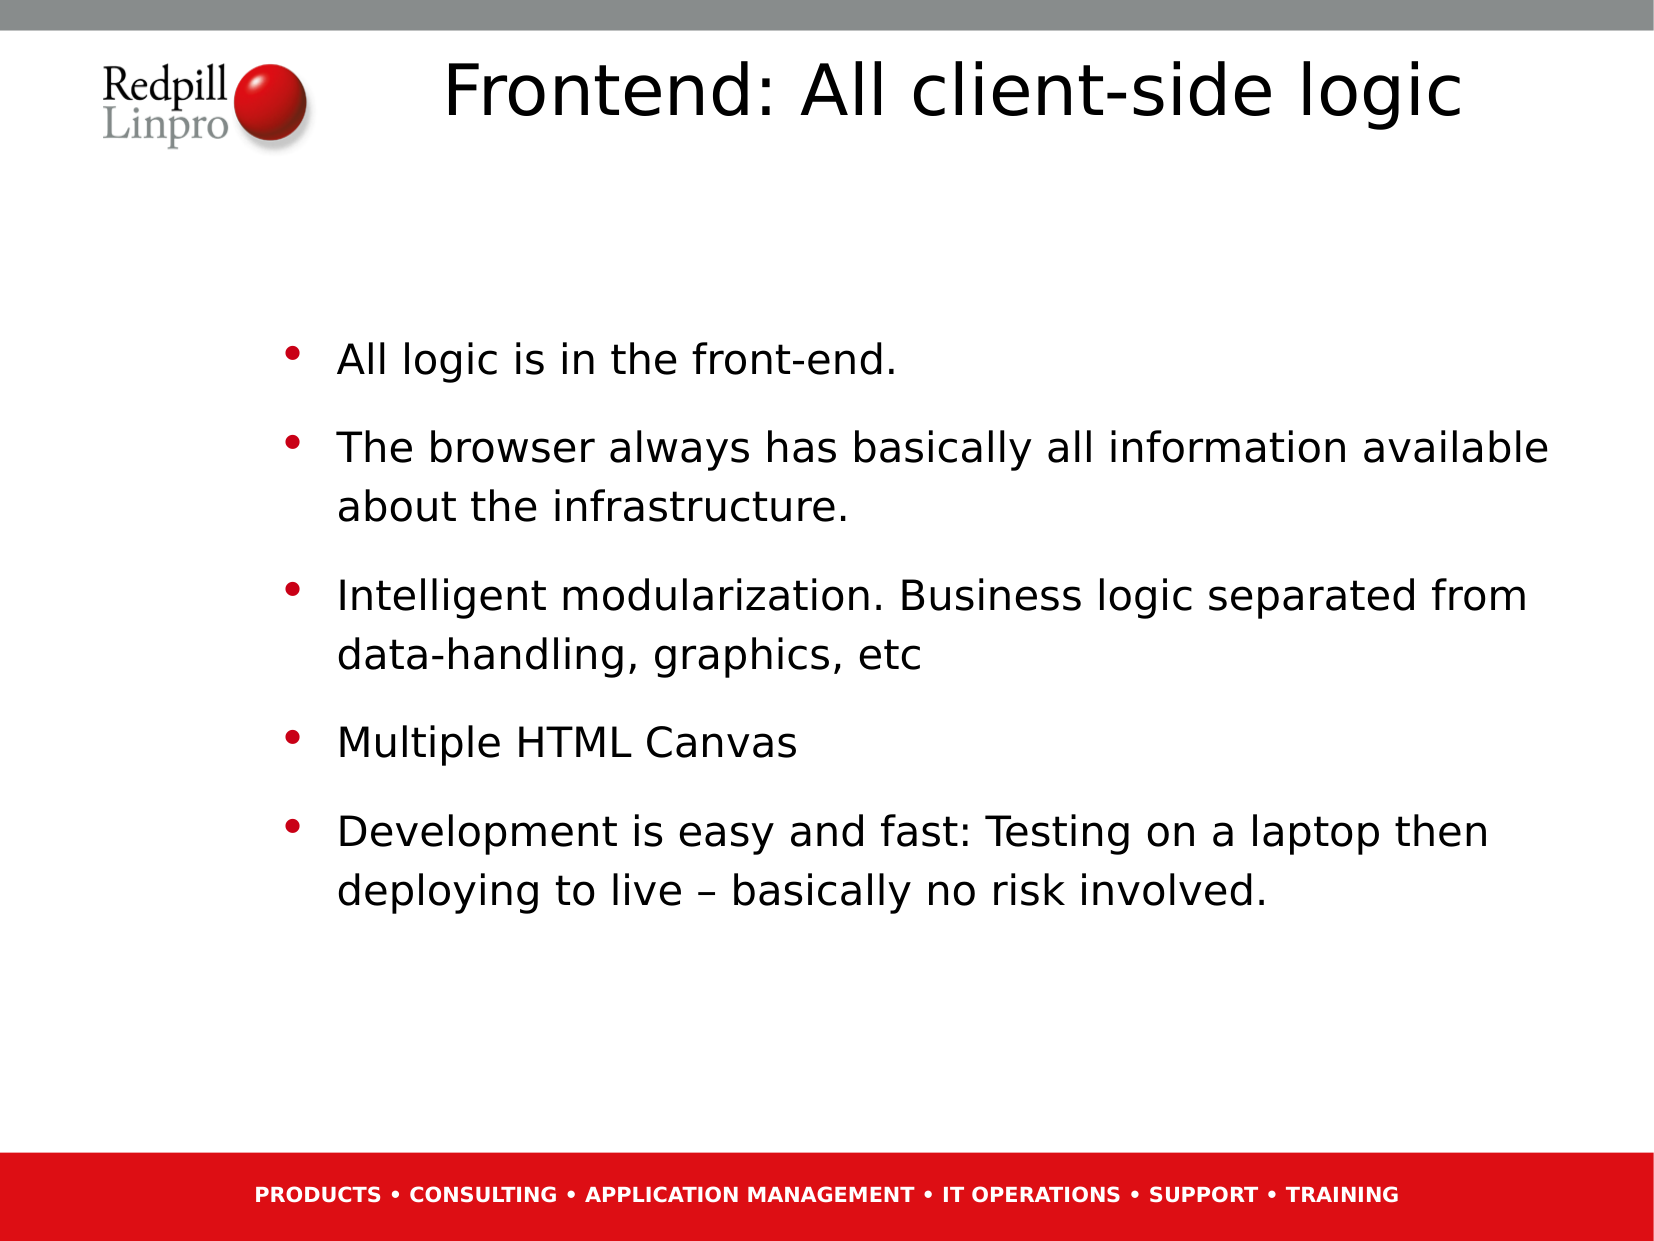

# Frontend: All client-side logic
All logic is in the front-end.
The browser always has basically all information available about the infrastructure.
Intelligent modularization. Business logic separated from data-handling, graphics, etc
Multiple HTML Canvas
Development is easy and fast: Testing on a laptop then deploying to live – basically no risk involved.